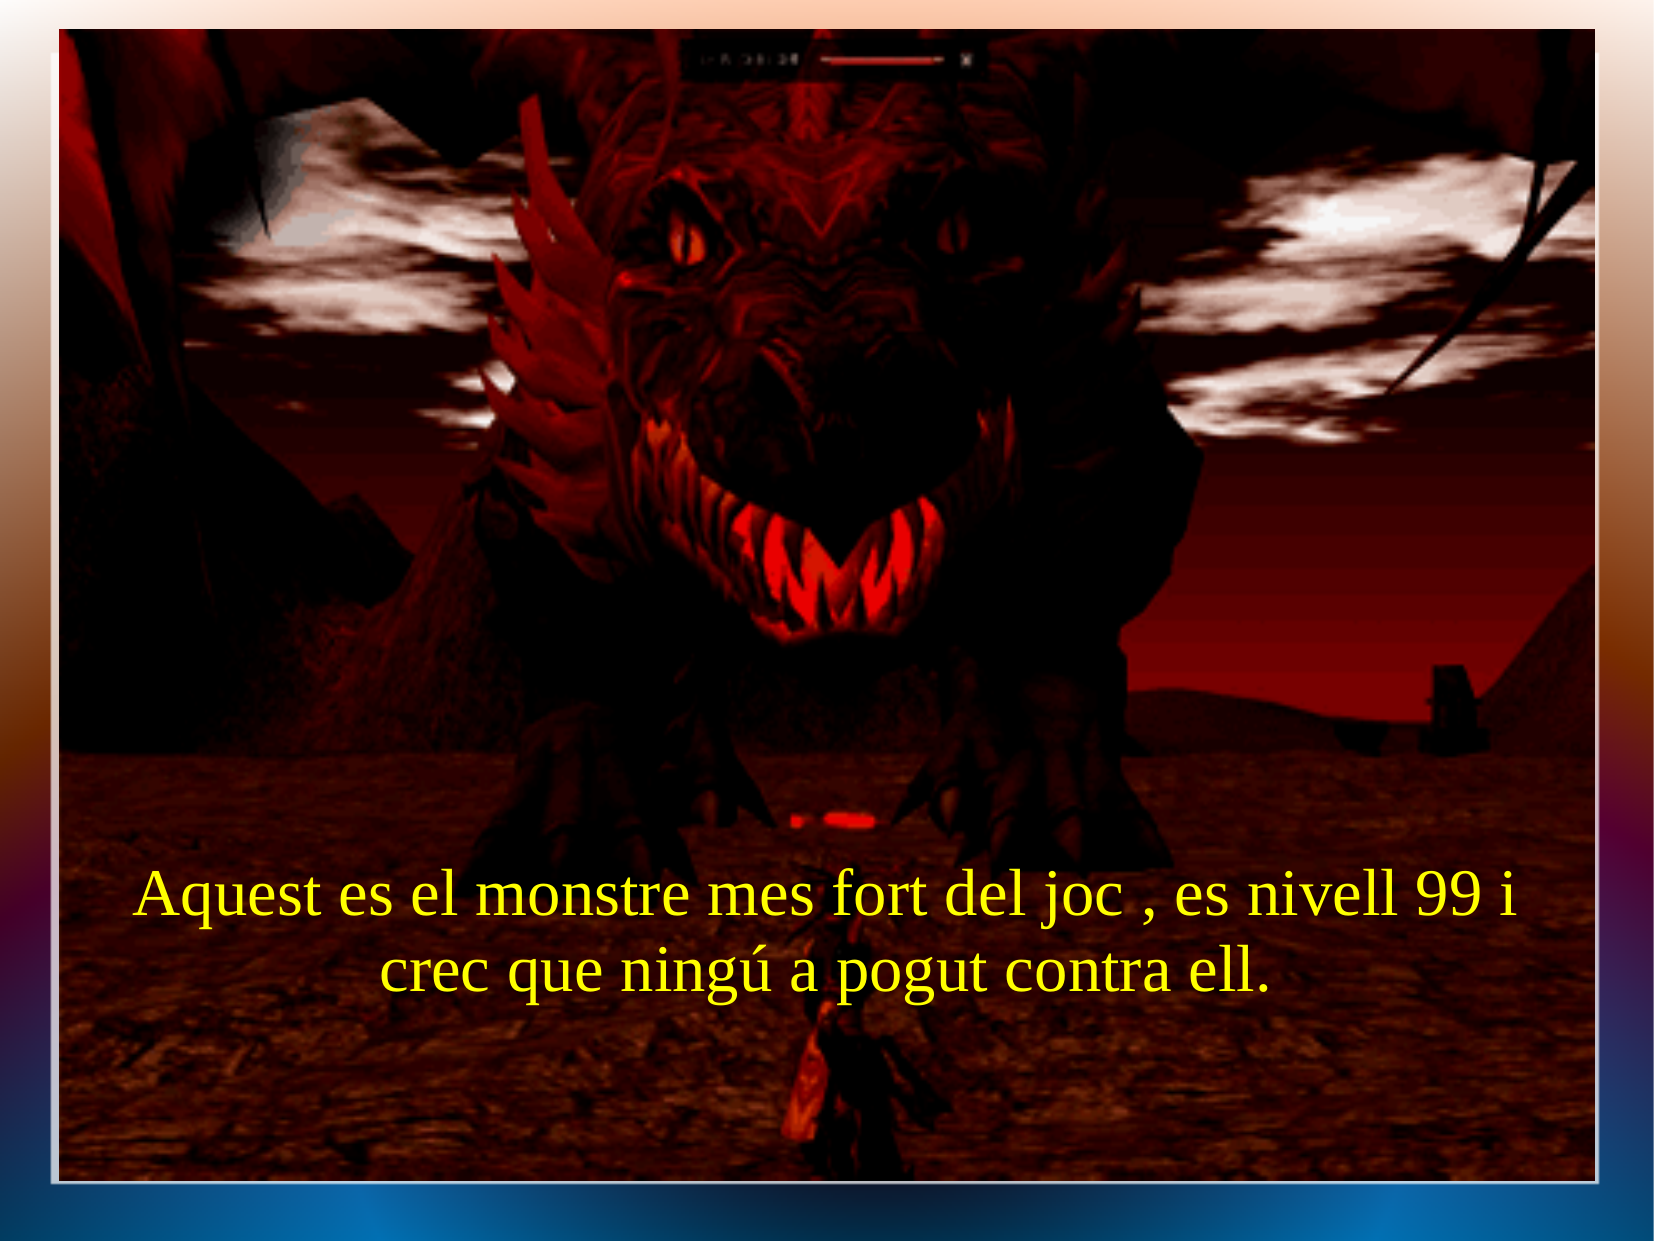

Aquest es el monstre mes fort del joc , es nivell 99 i crec que ningú a pogut contra ell.